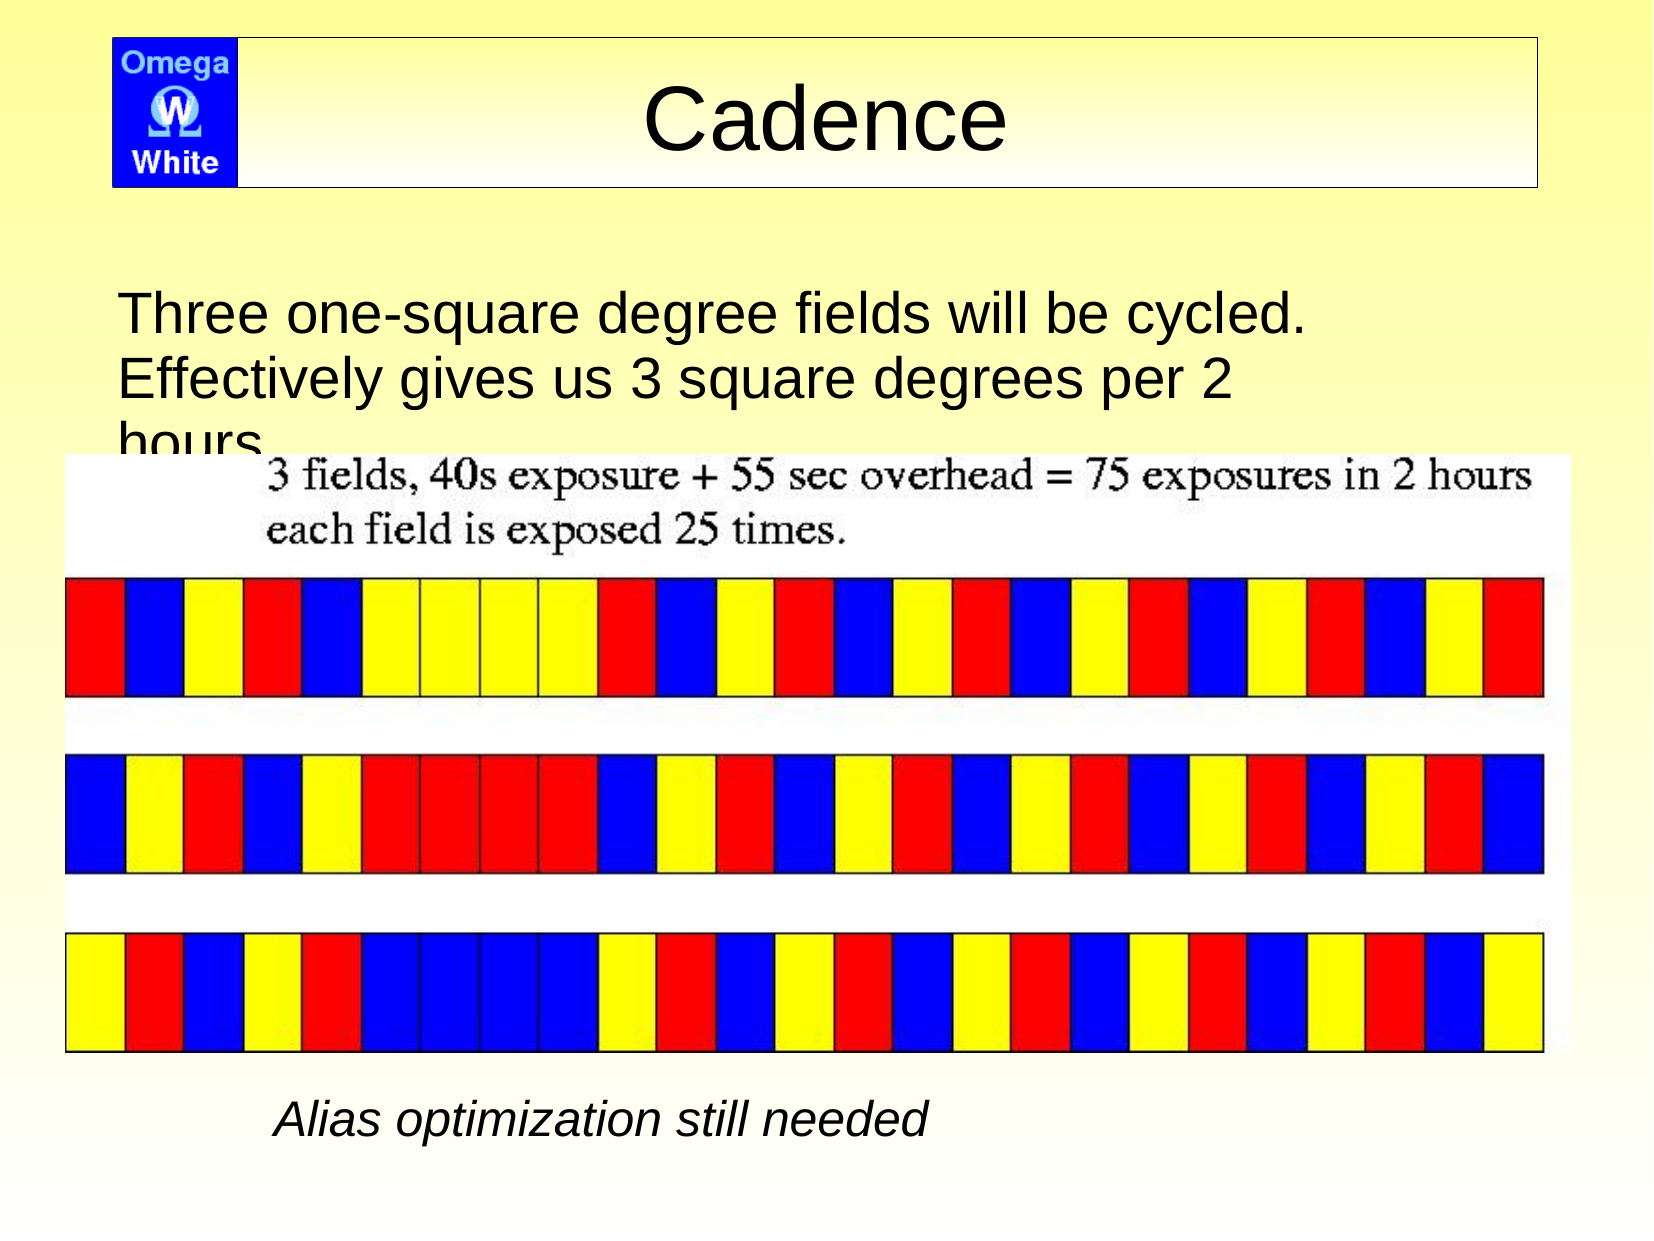

# Cadence
Three one-square degree fields will be cycled.
Effectively gives us 3 square degrees per 2 hours.
Alias optimization still needed